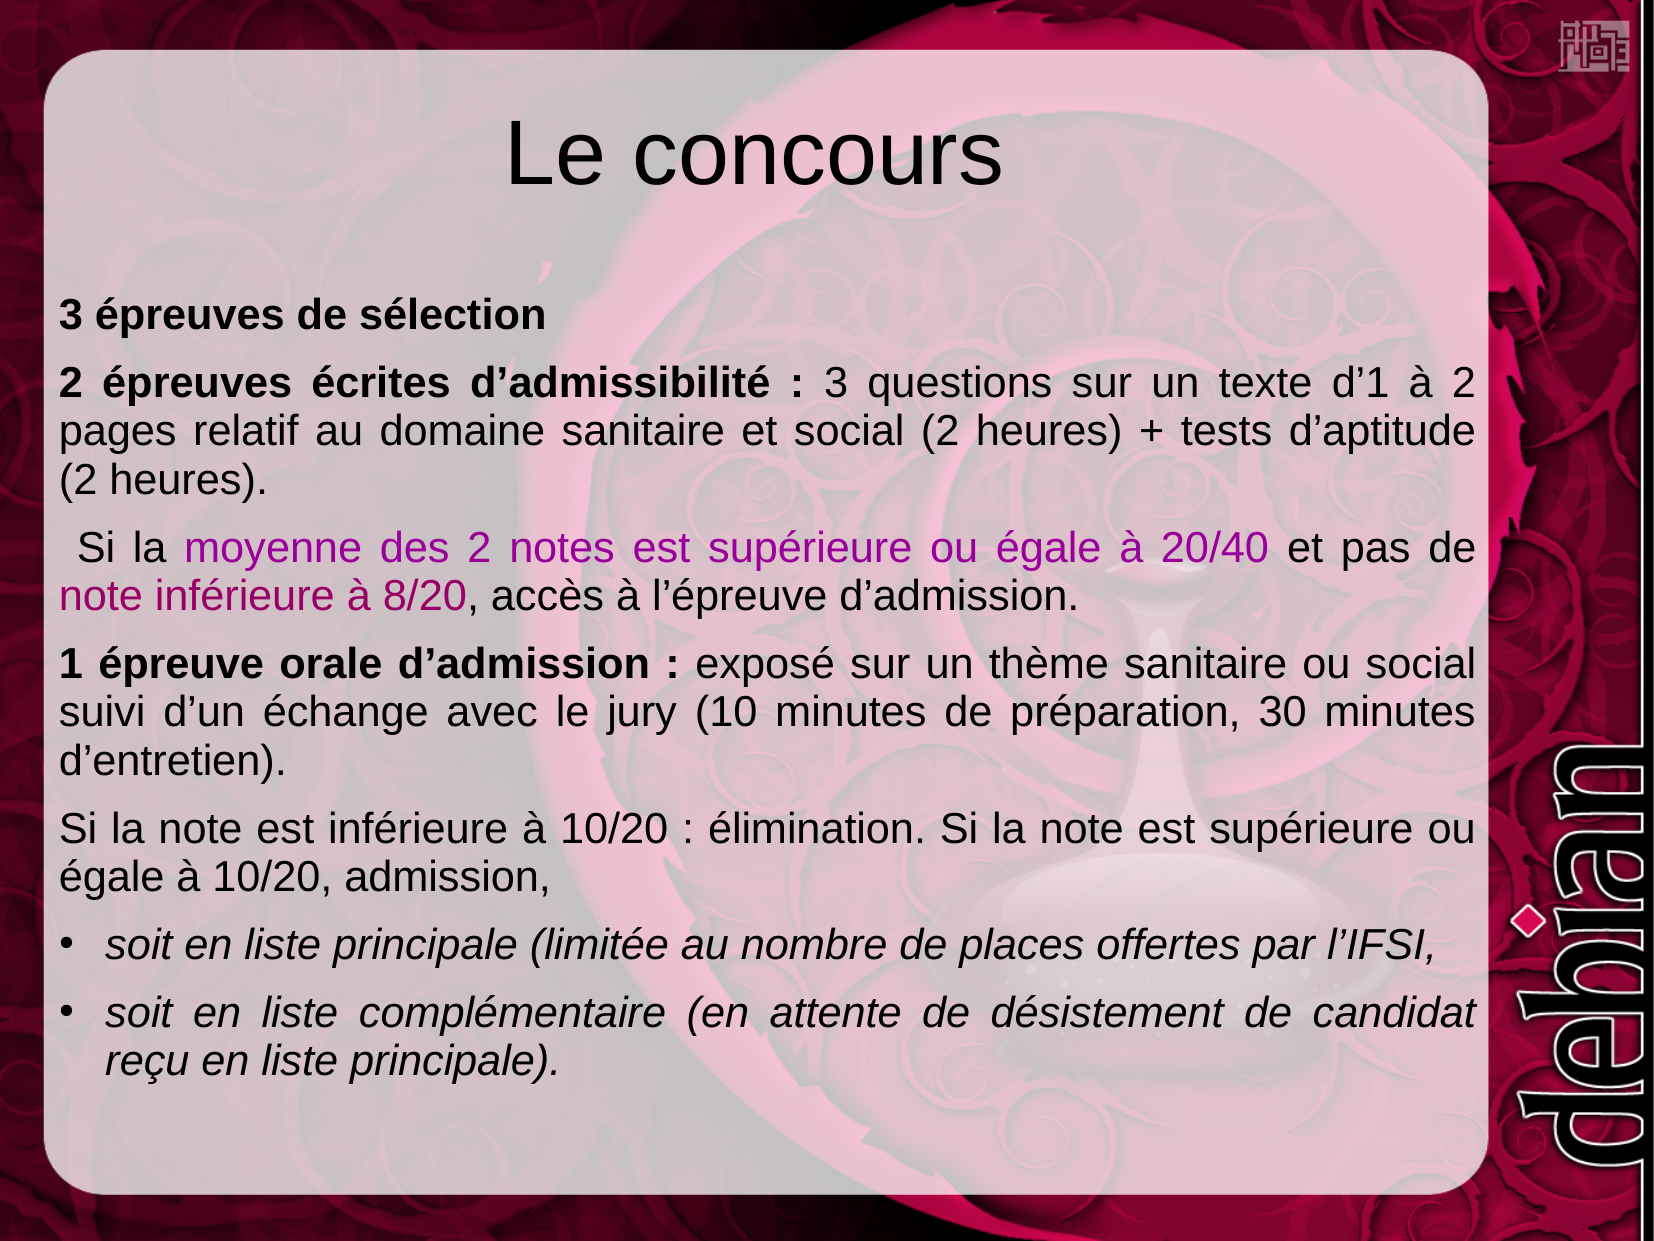

# Le concours
3 épreuves de sélection
2 épreuves écrites d’admissibilité : 3 questions sur un texte d’1 à 2 pages relatif au domaine sanitaire et social (2 heures) + tests d’aptitude (2 heures).
 Si la moyenne des 2 notes est supérieure ou égale à 20/40 et pas de note inférieure à 8/20, accès à l’épreuve d’admission.
1 épreuve orale d’admission : exposé sur un thème sanitaire ou social suivi d’un échange avec le jury (10 minutes de préparation, 30 minutes d’entretien).
Si la note est inférieure à 10/20 : élimination. Si la note est supérieure ou égale à 10/20, admission,
soit en liste principale (limitée au nombre de places offertes par l’IFSI,
soit en liste complémentaire (en attente de désistement de candidat reçu en liste principale).